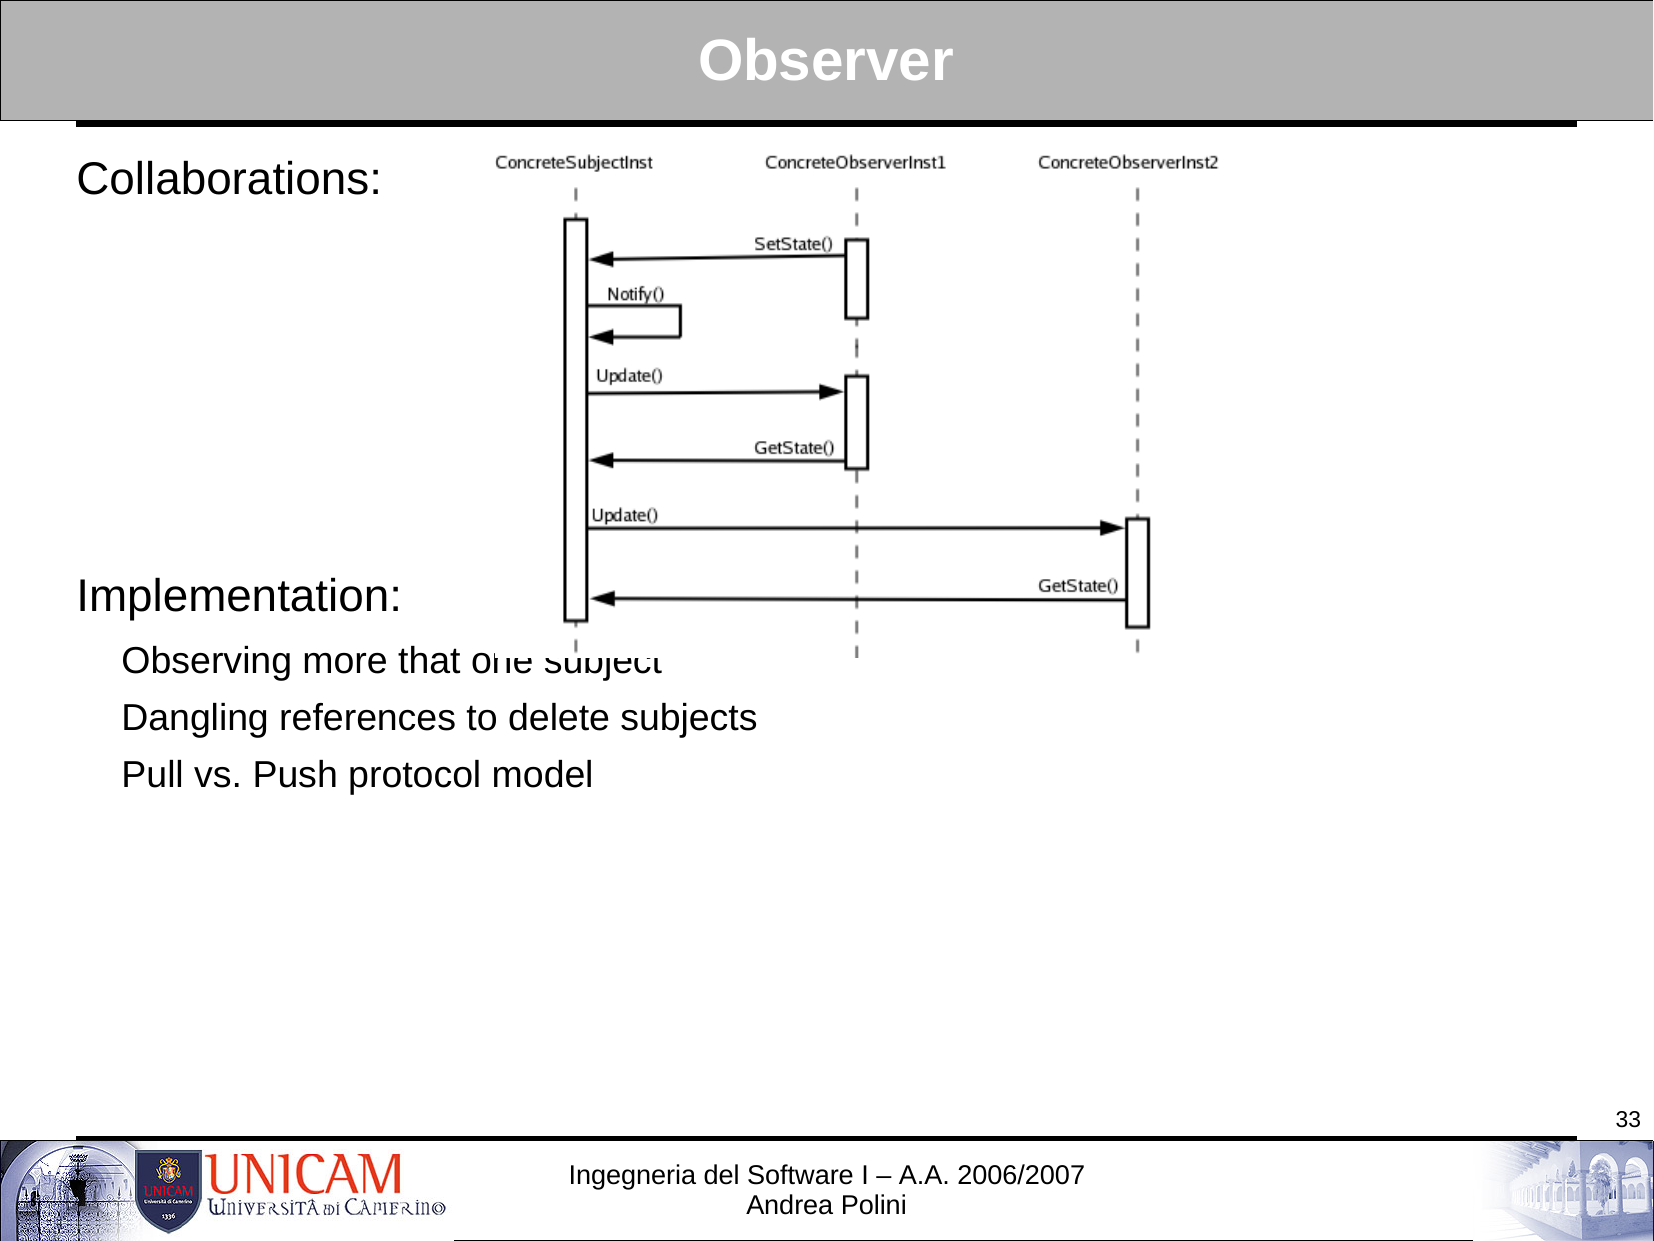

# Observer
Collaborations:
Implementation:
Observing more that one subject
Dangling references to delete subjects
Pull vs. Push protocol model
33